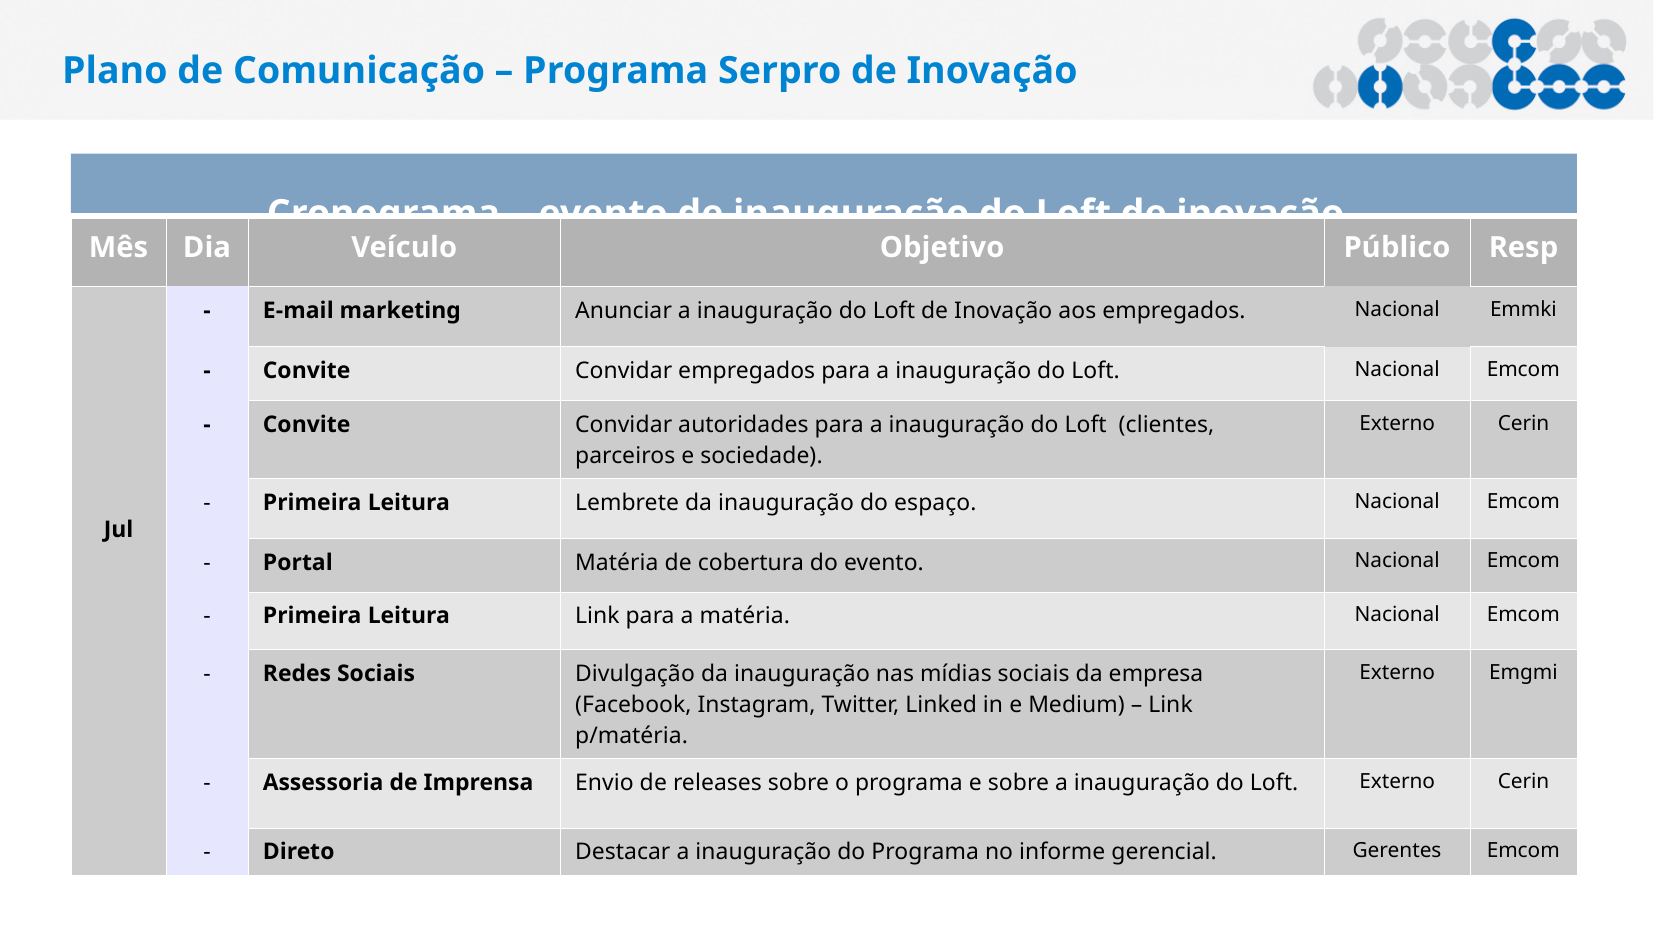

Plano de Comunicação – Programa Serpro de Inovação
Cronograma – evento de inauguração do Loft de inovação
| Mês | Dia | Veículo | Objetivo | Público | Resp |
| --- | --- | --- | --- | --- | --- |
| Jul | - | E-mail marketing | Anunciar a inauguração do Loft de Inovação aos empregados. | Nacional | Emmki |
| | - | Convite | Convidar empregados para a inauguração do Loft. | Nacional | Emcom |
| | - | Convite | Convidar autoridades para a inauguração do Loft (clientes, parceiros e sociedade). | Externo | Cerin |
| | - | Primeira Leitura | Lembrete da inauguração do espaço. | Nacional | Emcom |
| | - | Portal | Matéria de cobertura do evento. | Nacional | Emcom |
| | - | Primeira Leitura | Link para a matéria. | Nacional | Emcom |
| | - | Redes Sociais | Divulgação da inauguração nas mídias sociais da empresa (Facebook, Instagram, Twitter, Linked in e Medium) – Link p/matéria. | Externo | Emgmi |
| | - | Assessoria de Imprensa | Envio de releases sobre o programa e sobre a inauguração do Loft. | Externo | Cerin |
| | - | Direto | Destacar a inauguração do Programa no informe gerencial. | Gerentes | Emcom |